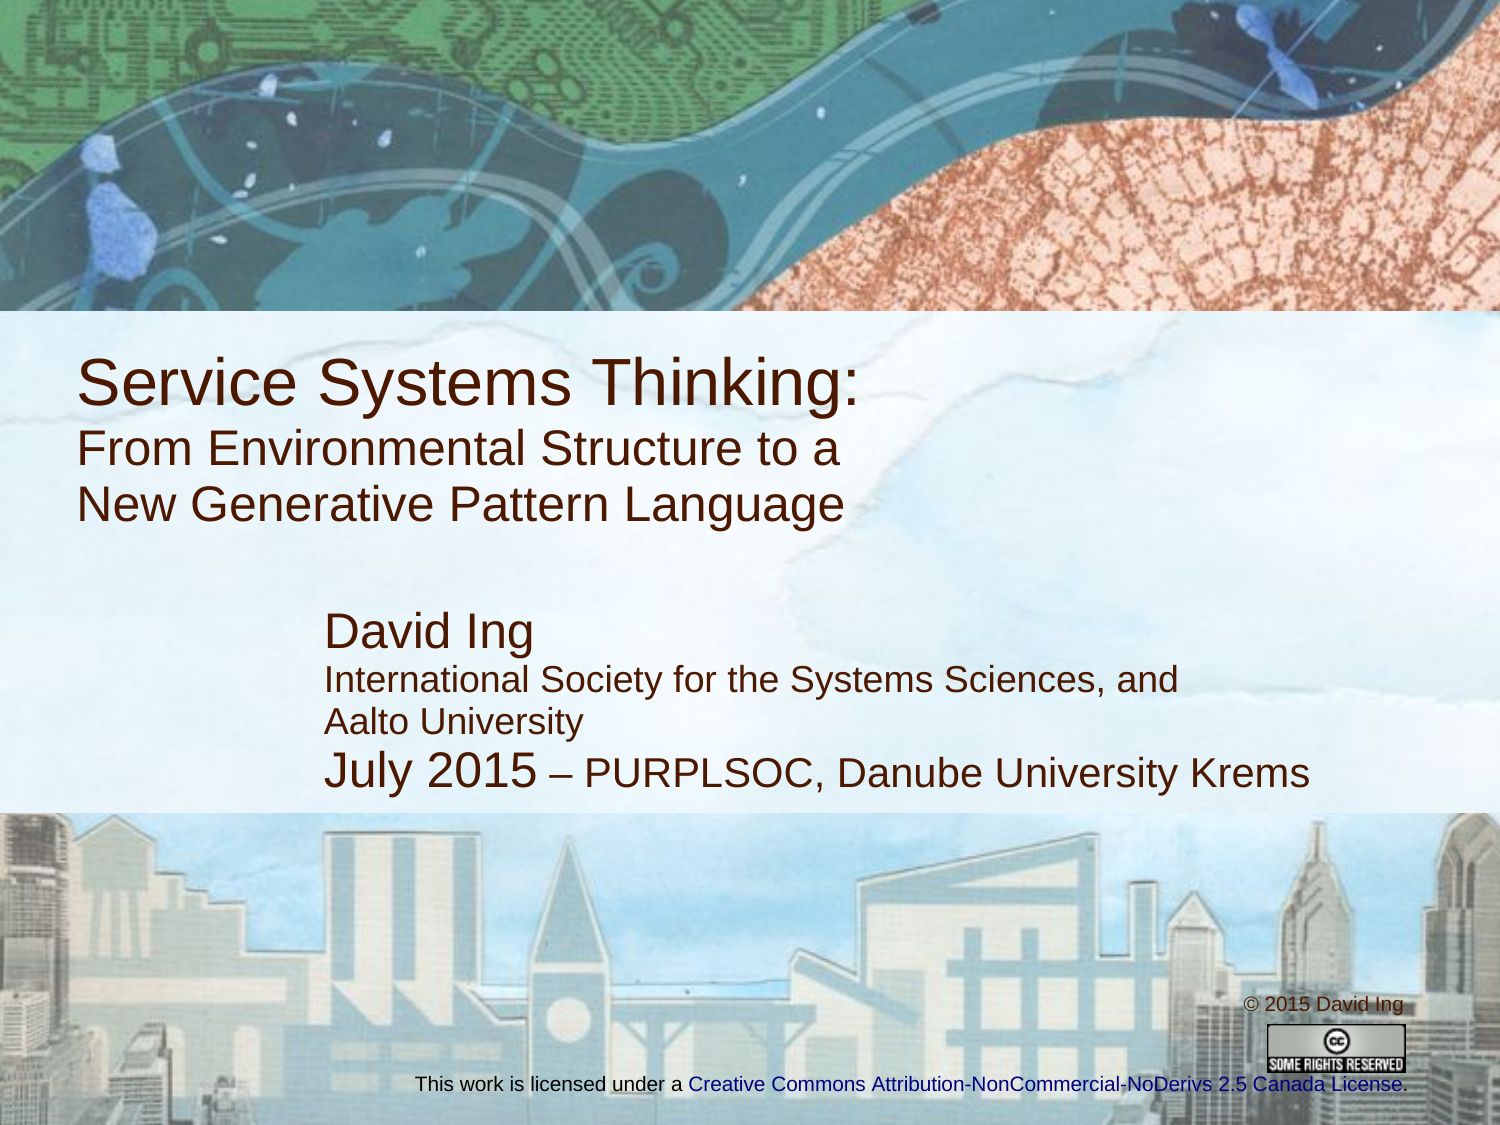

# Service Systems Thinking: From Environmental Structure to a New Generative Pattern Language
David Ing
International Society for the Systems Sciences, and
Aalto University
July 2015 – PURPLSOC, Danube University Krems
1
Service Systems Thinking